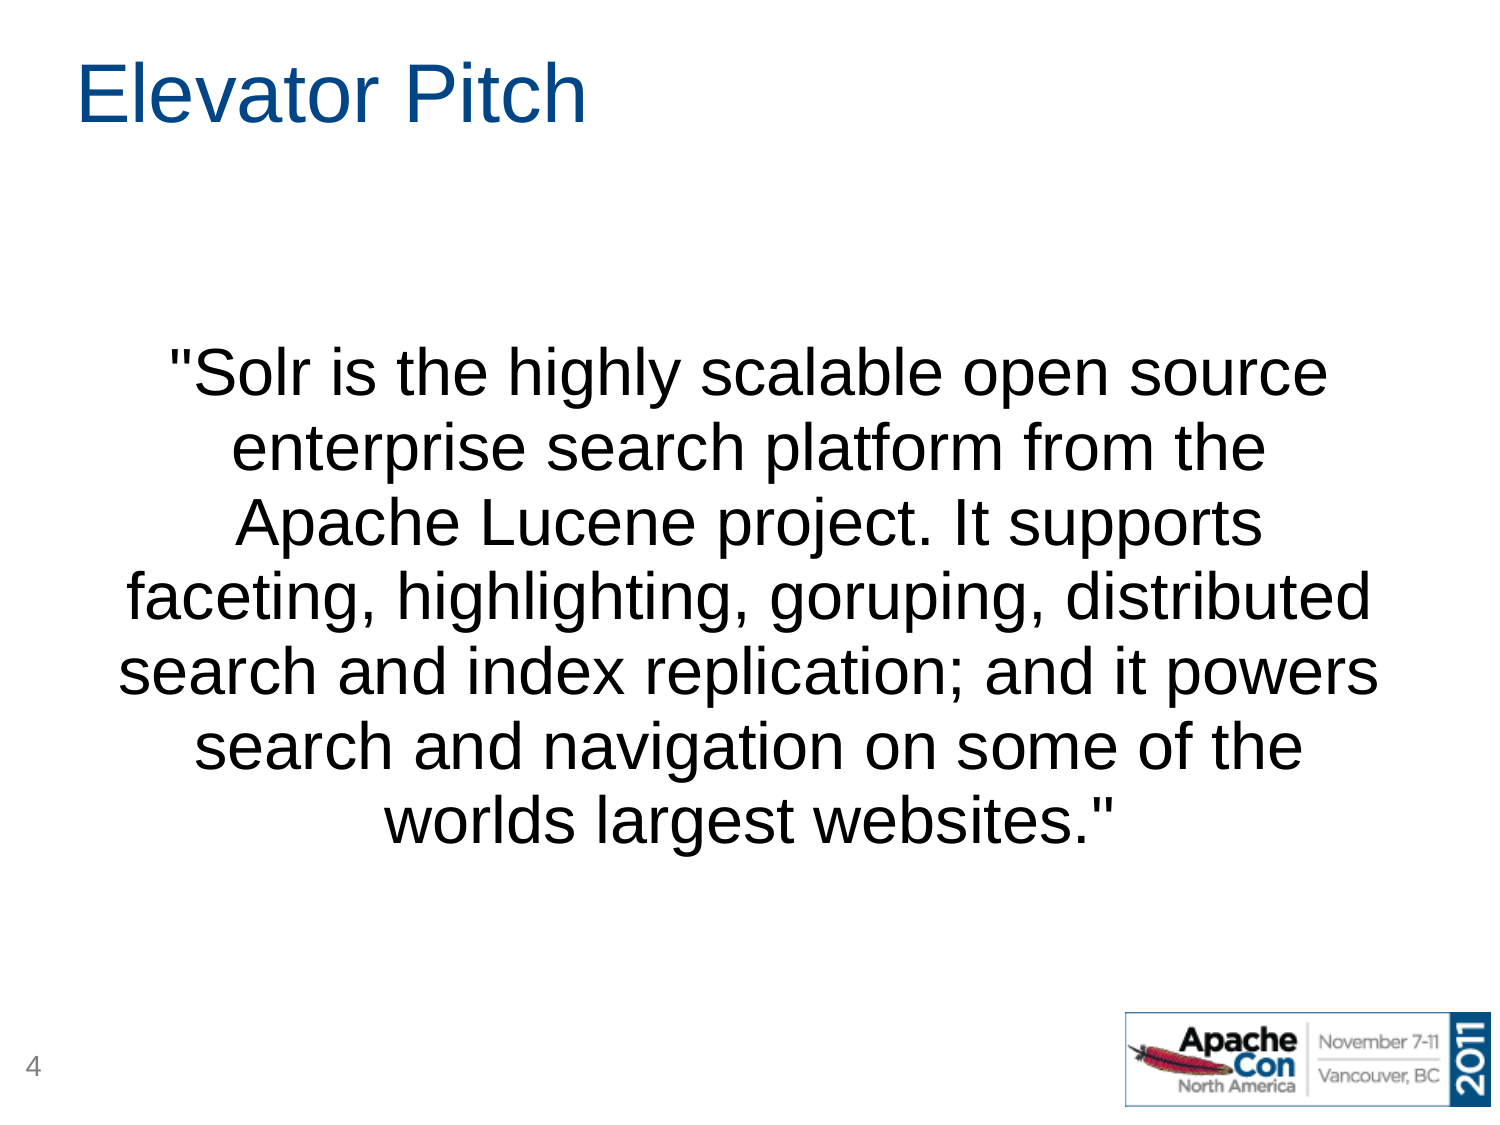

# Elevator Pitch
"Solr is the highly scalable open source enterprise search platform from the Apache Lucene project. It supports faceting, highlighting, goruping, distributed search and index replication; and it powers search and navigation on some of the worlds largest websites."
4